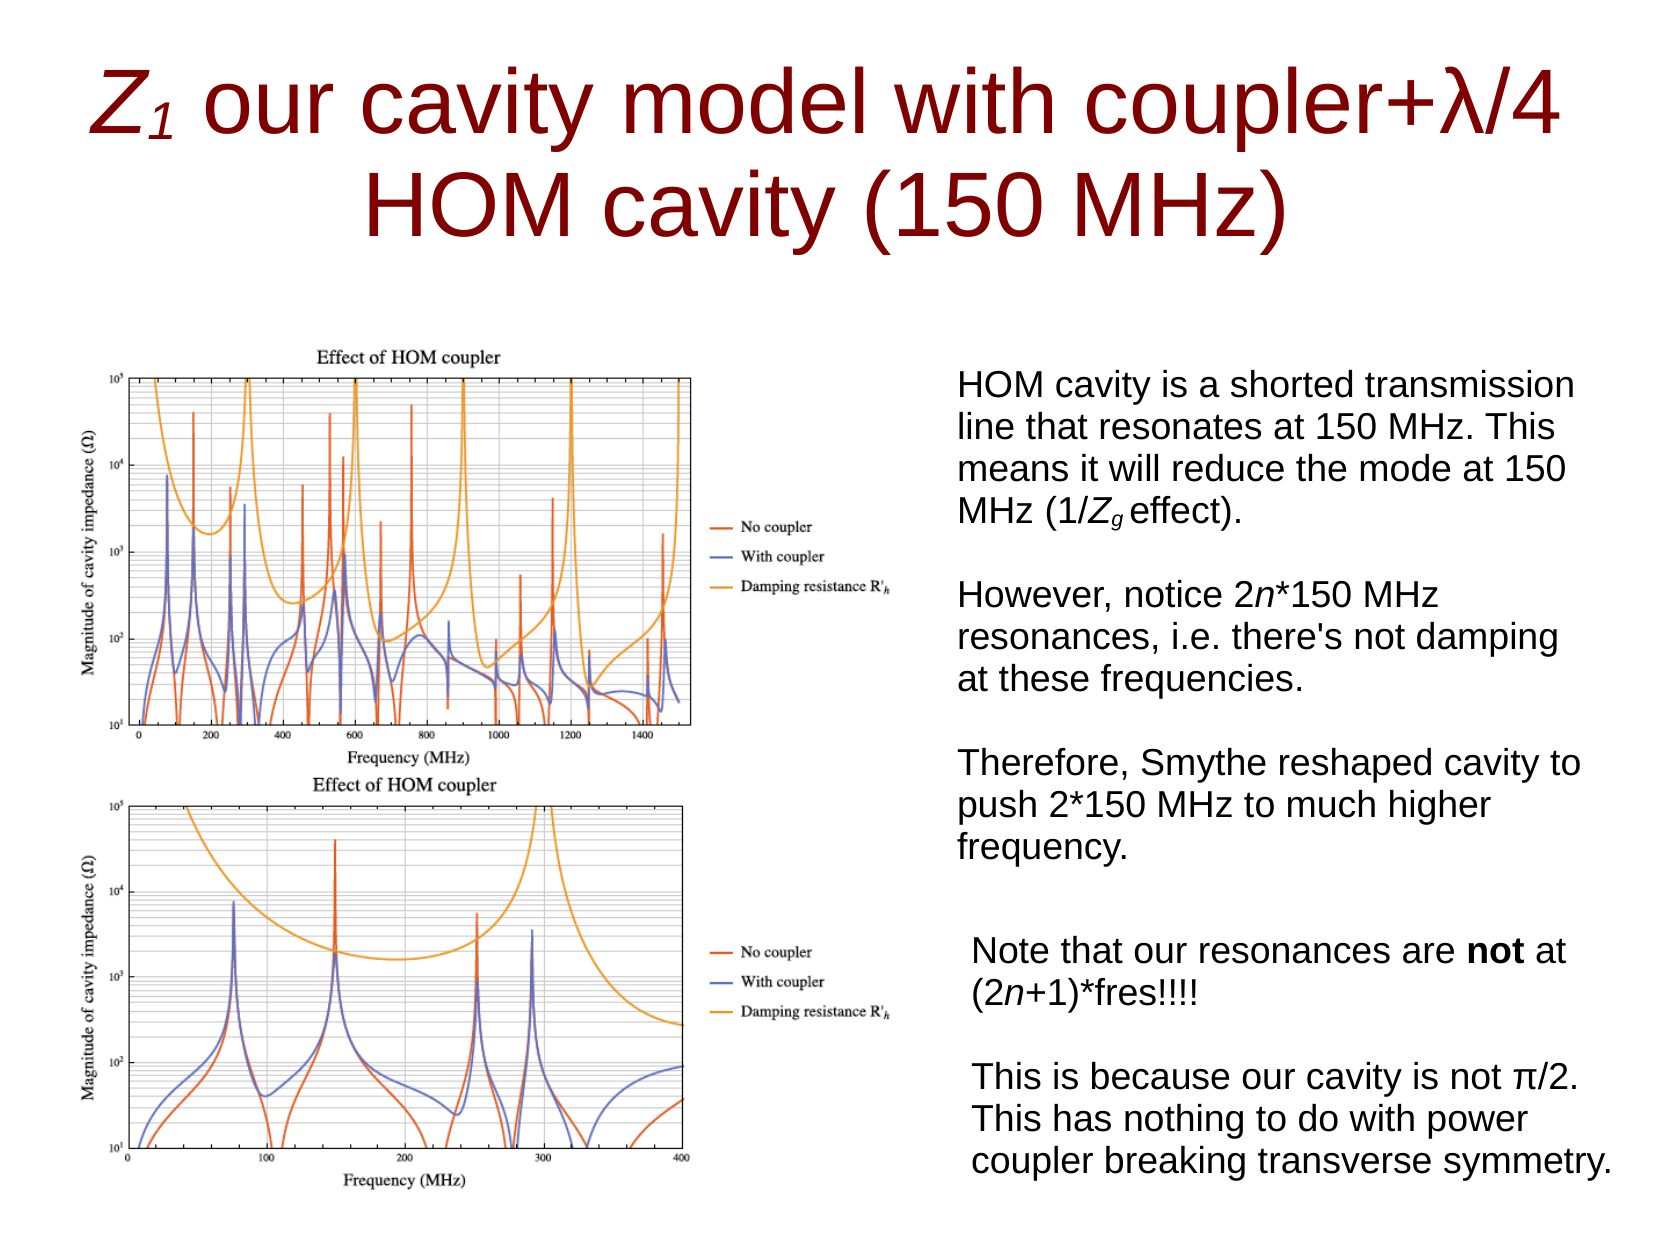

# Z1 our cavity model with coupler+λ/4 HOM cavity (150 MHz)
HOM cavity is a shorted transmission line that resonates at 150 MHz. This means it will reduce the mode at 150 MHz (1/Zg effect).
However, notice 2n*150 MHz resonances, i.e. there's not damping at these frequencies.
Therefore, Smythe reshaped cavity to push 2*150 MHz to much higher frequency.
Note that our resonances are not at (2n+1)*fres!!!!
This is because our cavity is not π/2. This has nothing to do with power coupler breaking transverse symmetry.